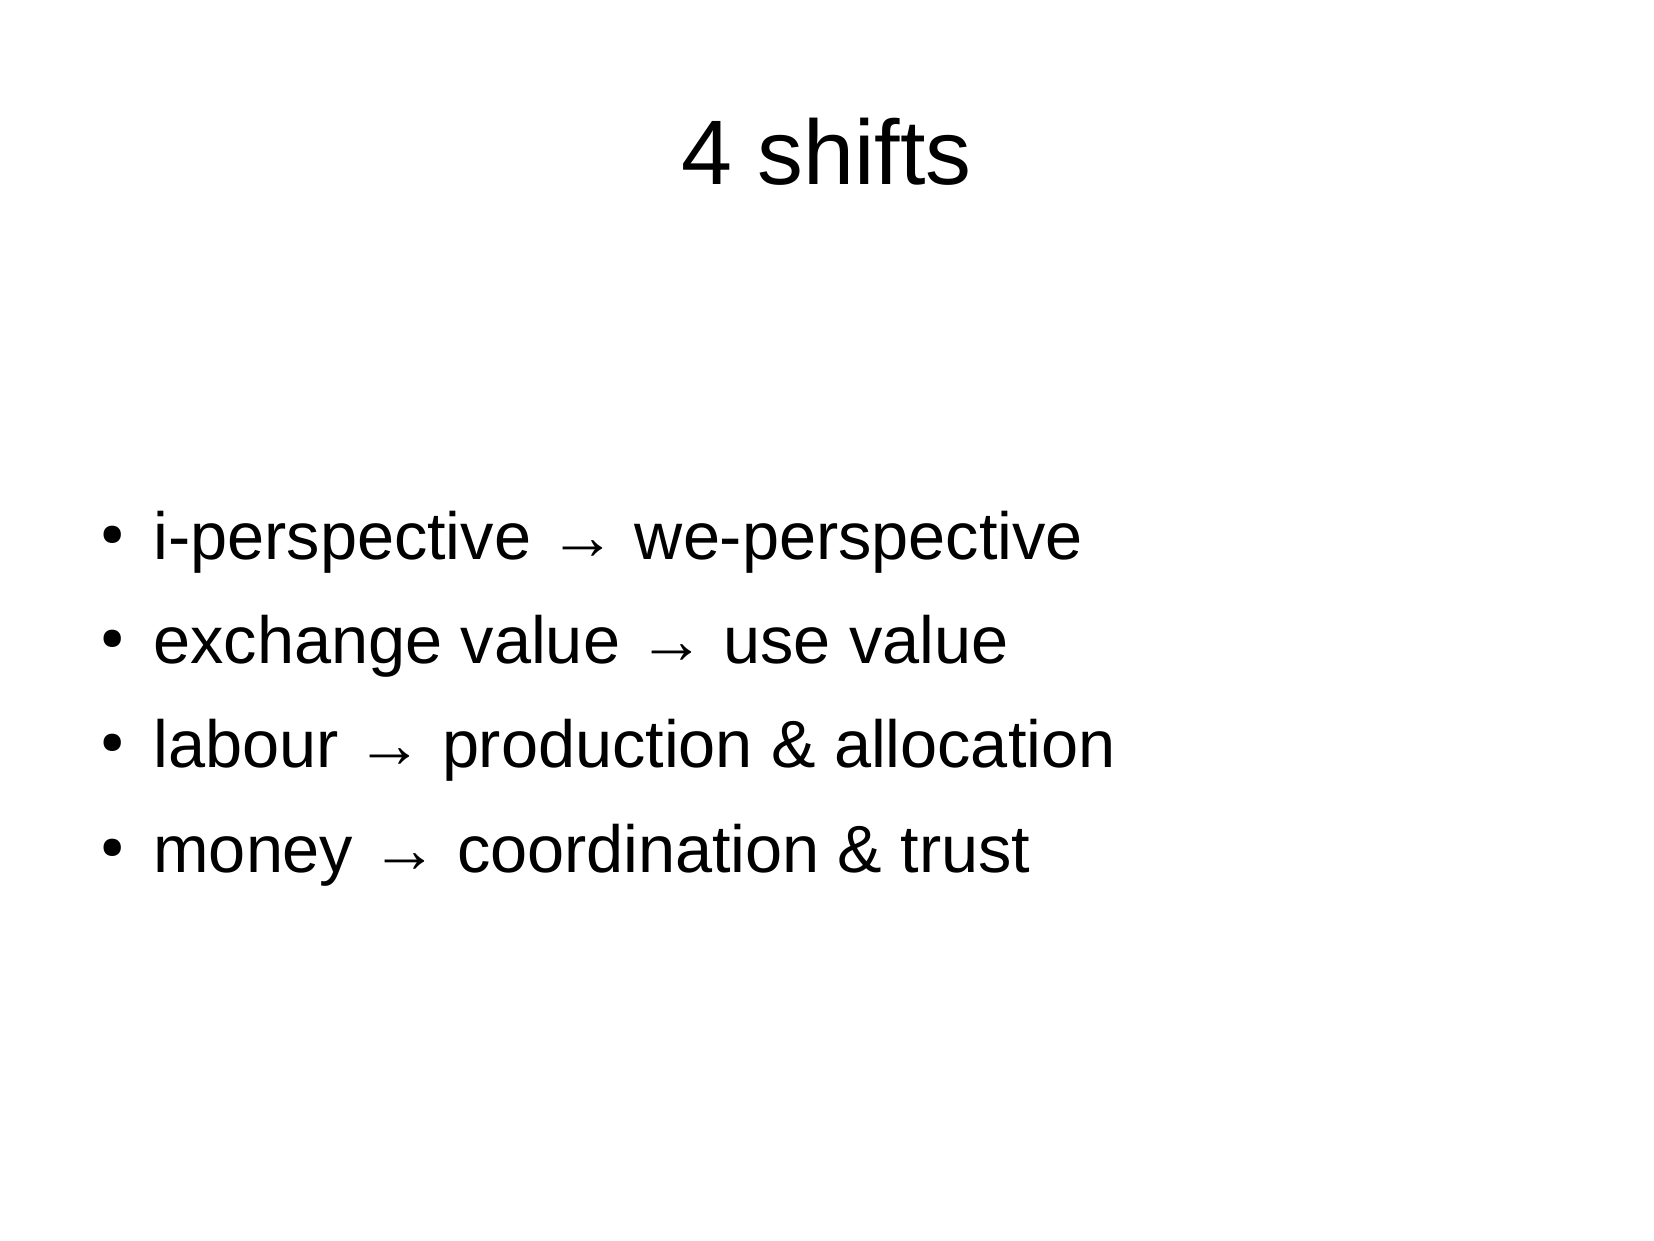

# 4 shifts
i-perspective → we-perspective
exchange value → use value
labour → production & allocation
money → coordination & trust